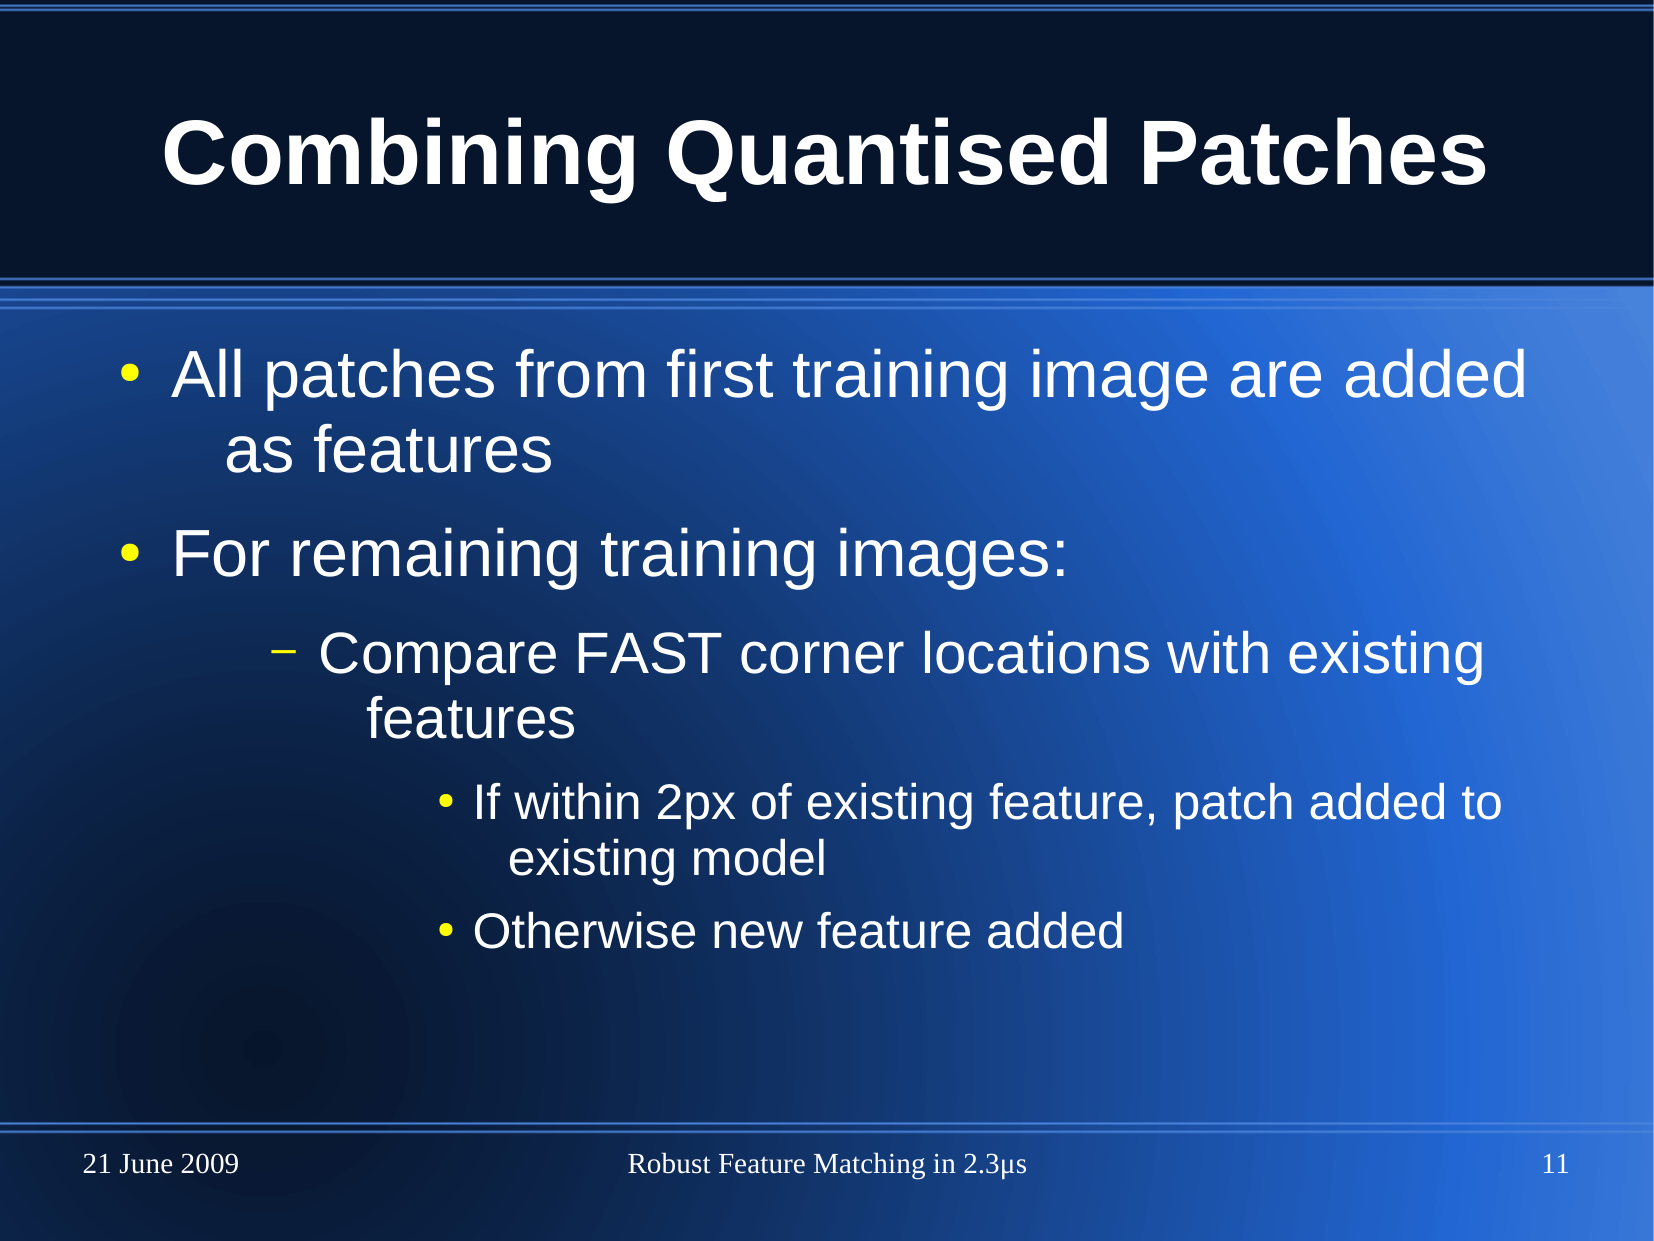

# Combining Quantised Patches
All patches from first training image are added as features
For remaining training images:
Compare FAST corner locations with existing features
If within 2px of existing feature, patch added to existing model
Otherwise new feature added
21 June 2009
Robust Feature Matching in 2.3μs
11